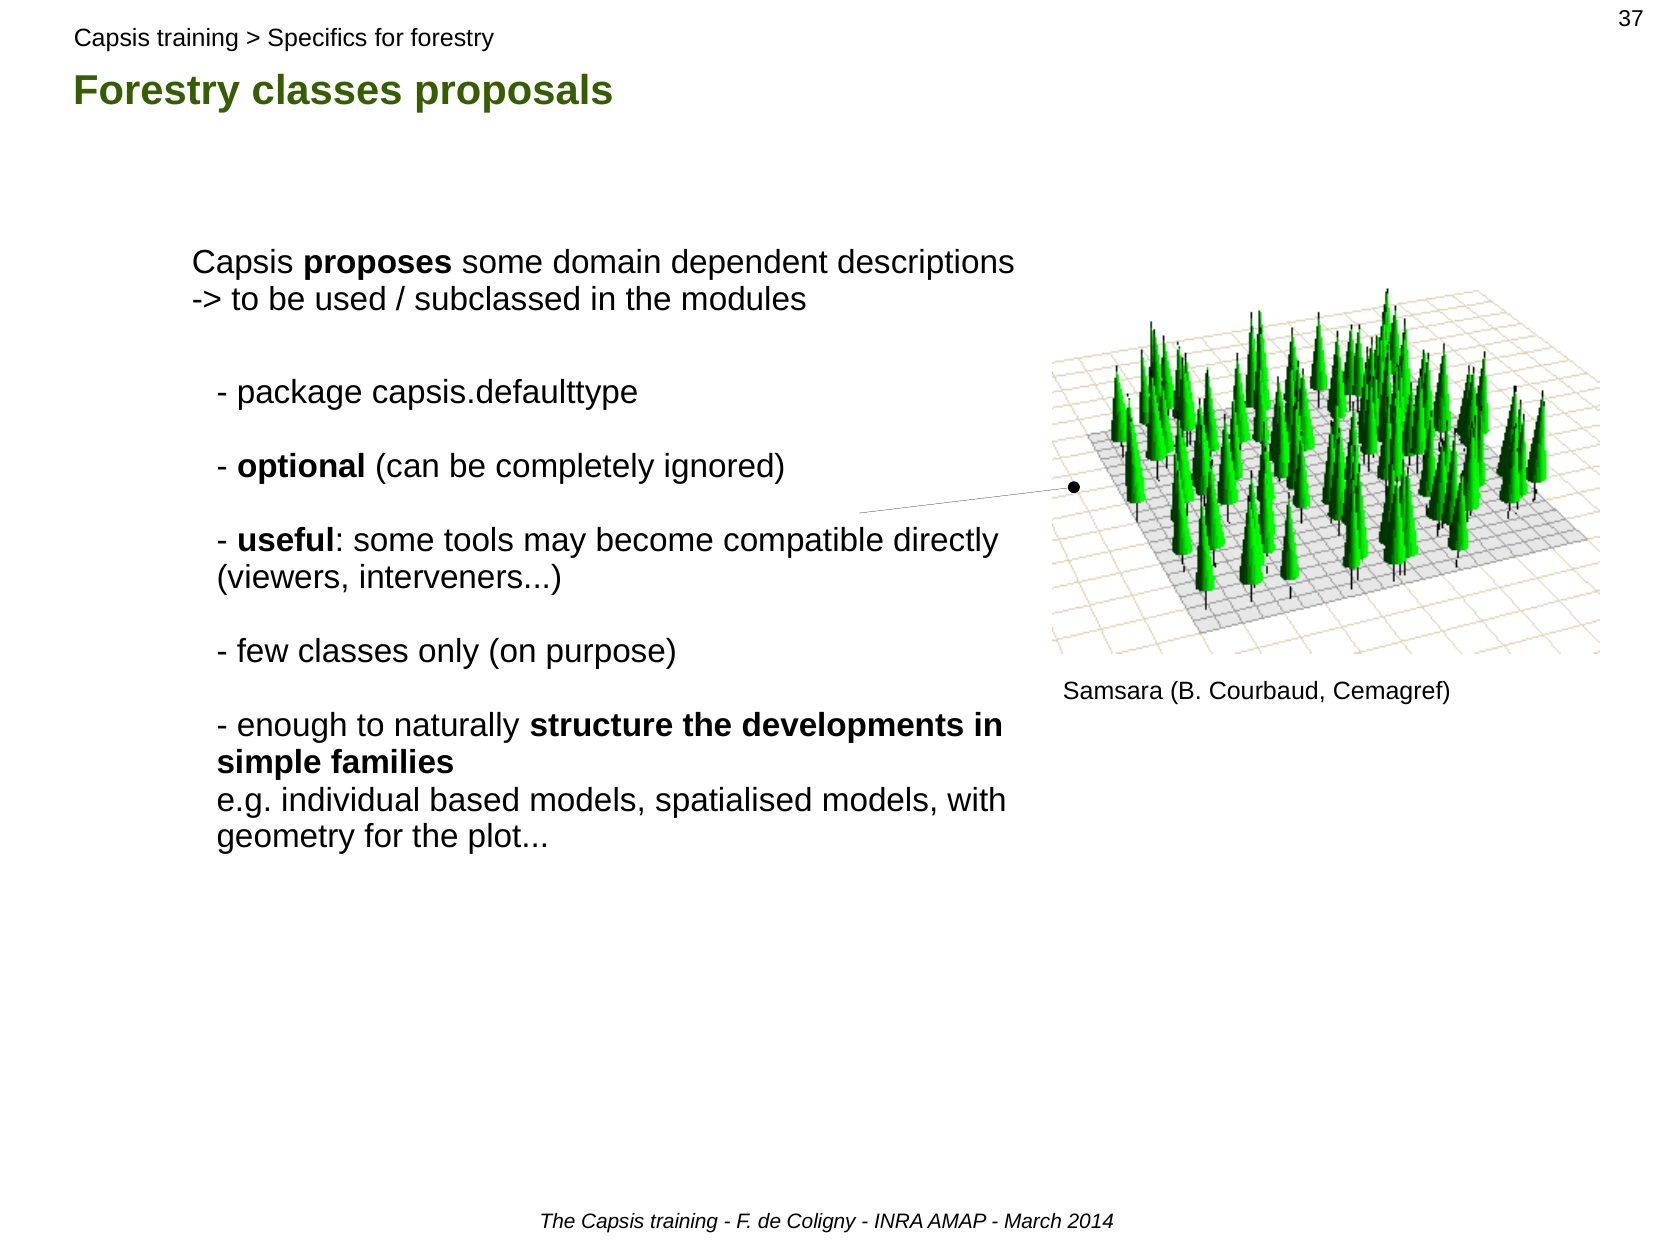

37
Capsis training > Specifics for forestry
Forestry classes proposals
Capsis proposes some domain dependent descriptions
-> to be used / subclassed in the modules
- package capsis.defaulttype
- optional (can be completely ignored)
- useful: some tools may become compatible directly (viewers, interveners...)
- few classes only (on purpose)
- enough to naturally structure the developments in simple families
e.g. individual based models, spatialised models, with geometry for the plot...
Samsara (B. Courbaud, Cemagref)
The Capsis training - F. de Coligny - INRA AMAP - March 2014